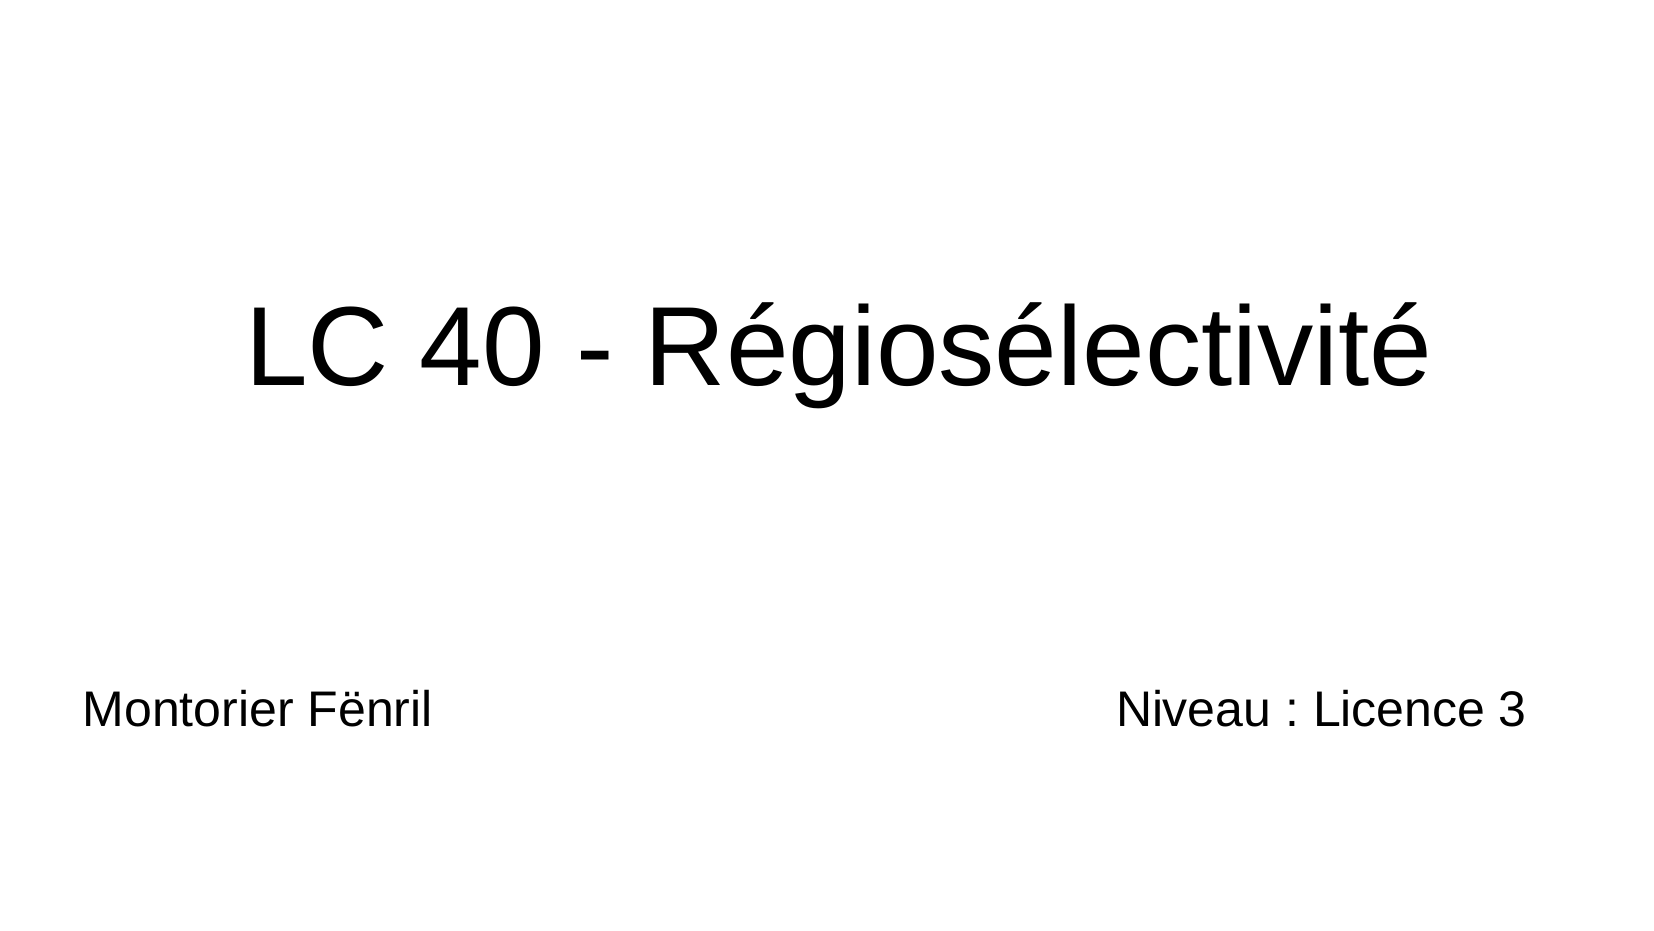

# LC 40 - Régiosélectivité
Montorier Fënril										Niveau : Licence 3